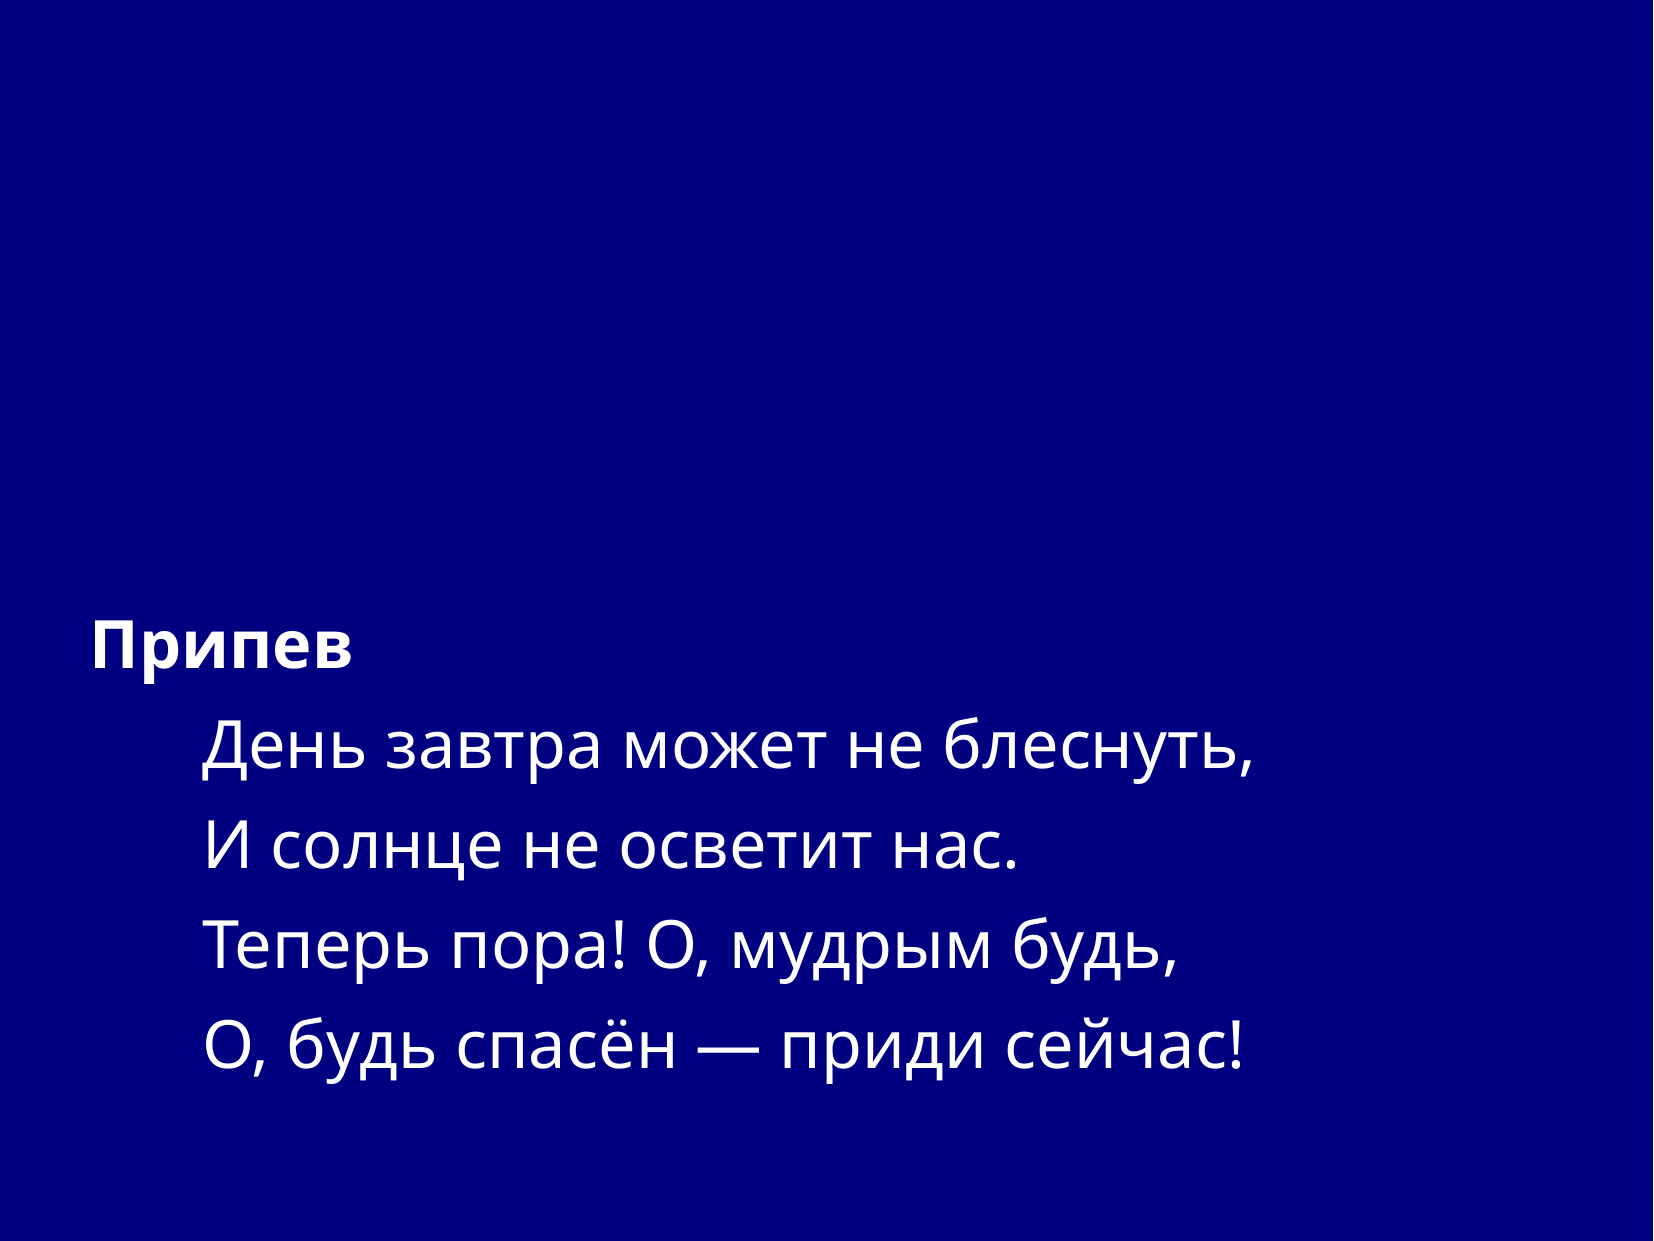

Припев
	День завтра может не блеснуть,
	И солнце не осветит нас.
	Теперь пора! О, мудрым будь,
	О, будь спасён — приди сейчас!